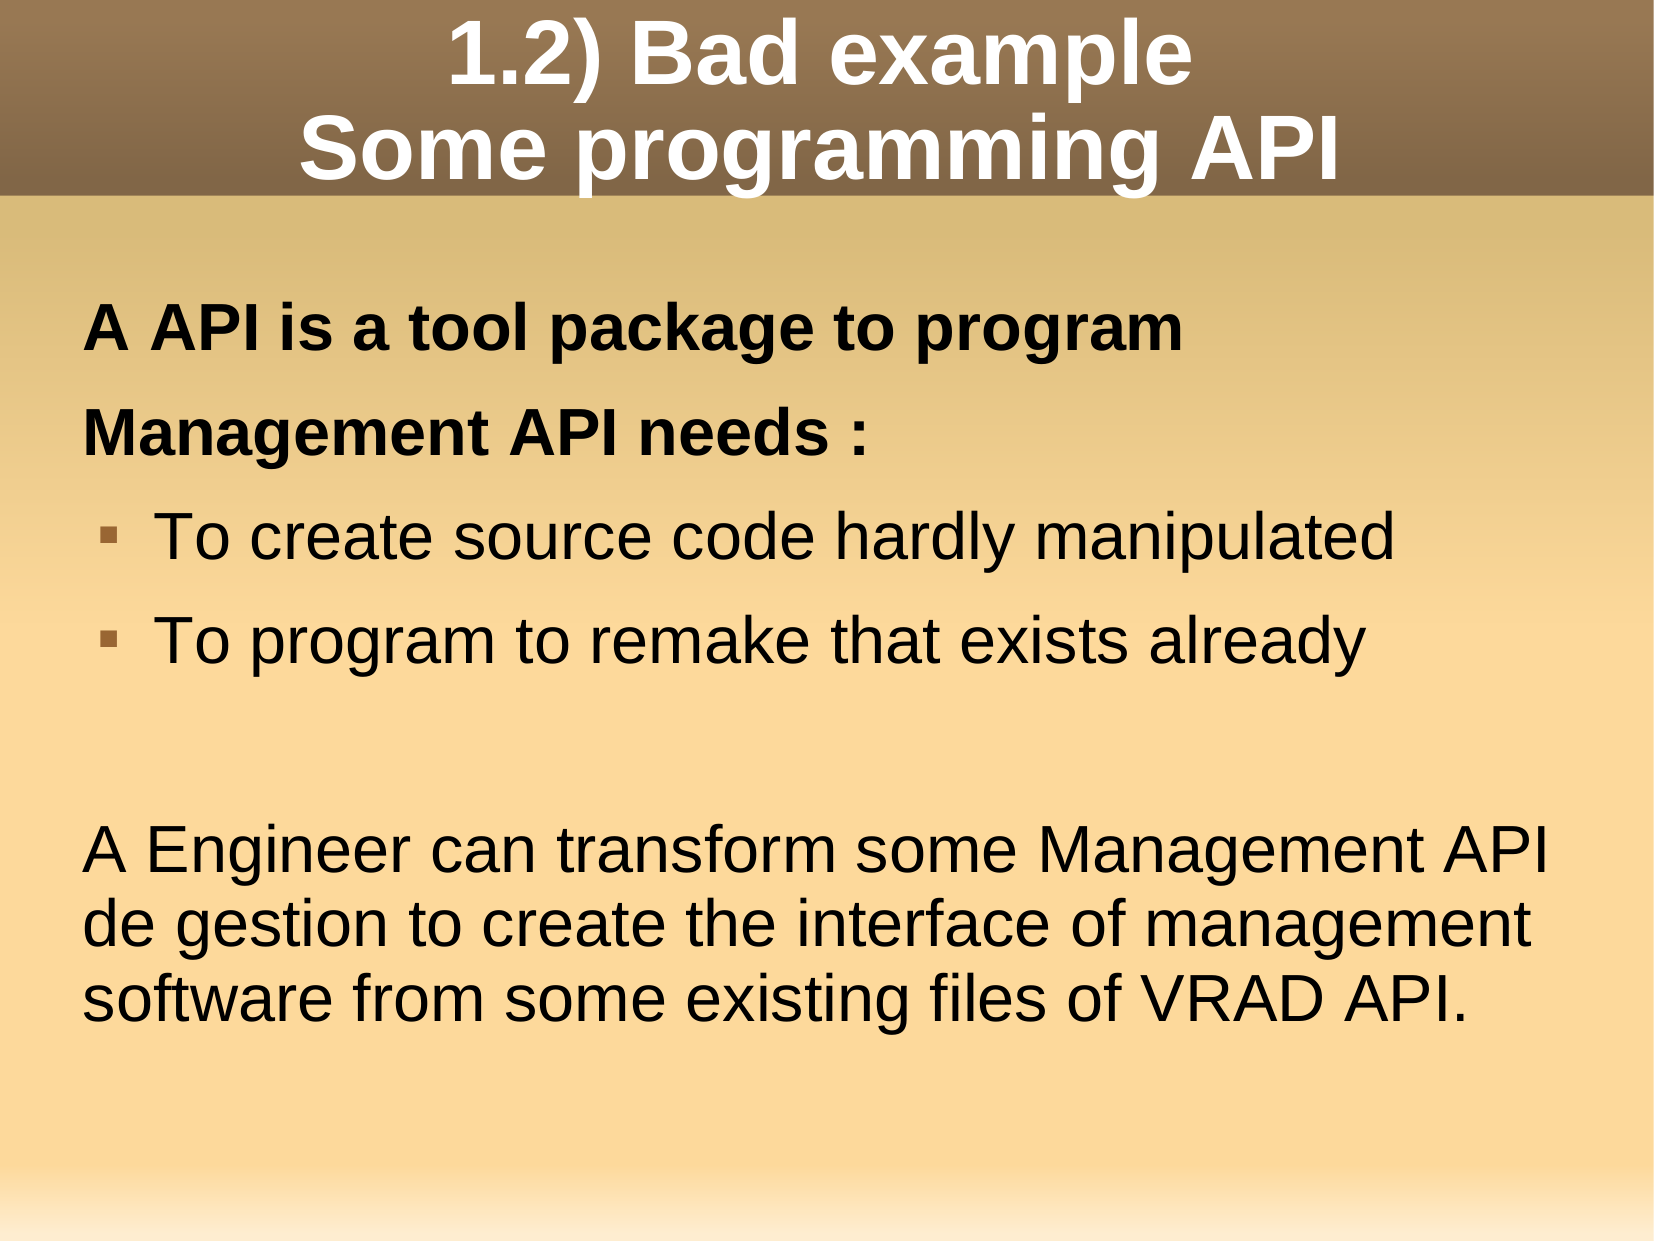

# 1.2) Bad example Some programming API
A API is a tool package to program
Management API needs :
To create source code hardly manipulated
To program to remake that exists already
A Engineer can transform some Management API de gestion to create the interface of management software from some existing files of VRAD API.